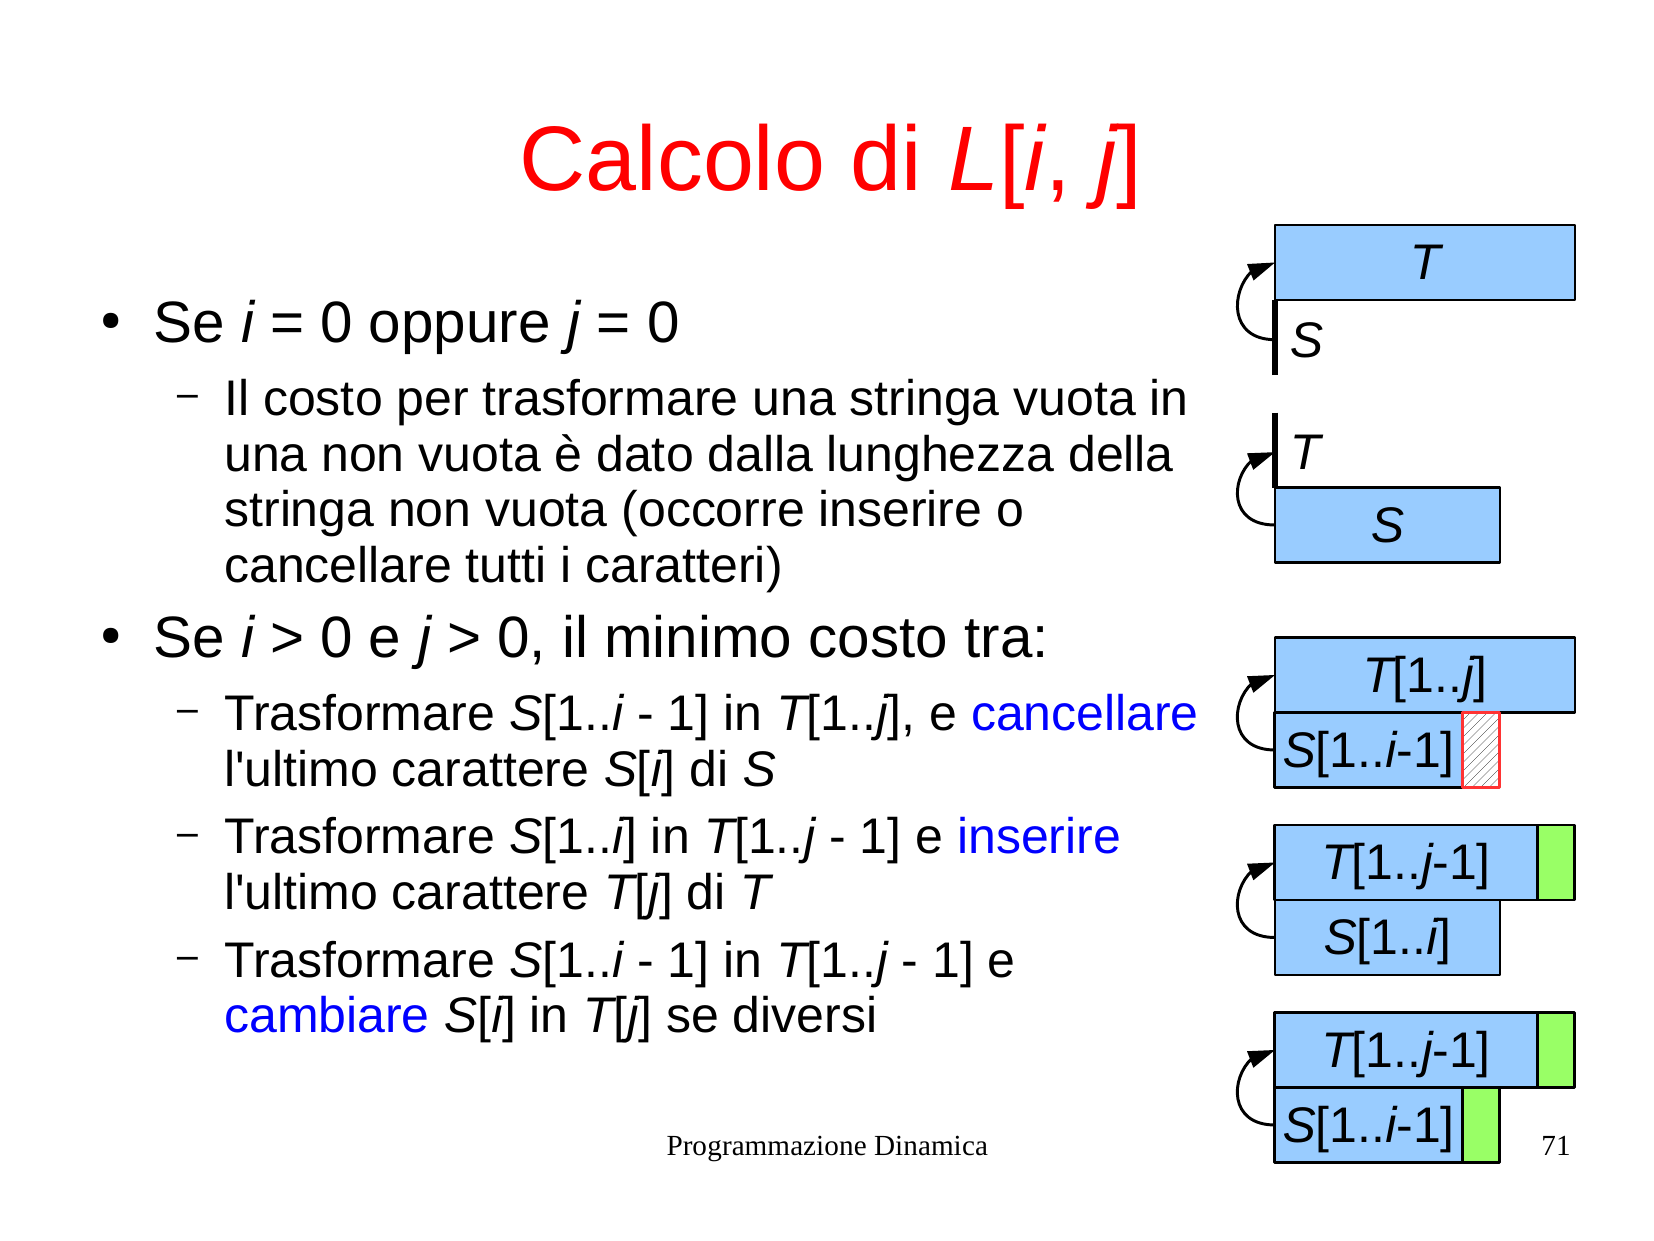

# Calcolo di L[i, j]
T
Se i = 0 oppure j = 0
Il costo per trasformare una stringa vuota in una non vuota è dato dalla lunghezza della stringa non vuota (occorre inserire o cancellare tutti i caratteri)
Se i > 0 e j > 0, il minimo costo tra:
Trasformare S[1..i - 1] in T[1..j], e cancellare l'ultimo carattere S[i] di S
Trasformare S[1..i] in T[1..j - 1] e inserire l'ultimo carattere T[j] di T
Trasformare S[1..i - 1] in T[1..j - 1] e cambiare S[i] in T[j] se diversi
S
T
S
T[1..j]
S[1..i-1]
T[1..j-1]
S[1..i]
T[1..j-1]
S[1..i-1]
Programmazione Dinamica
71